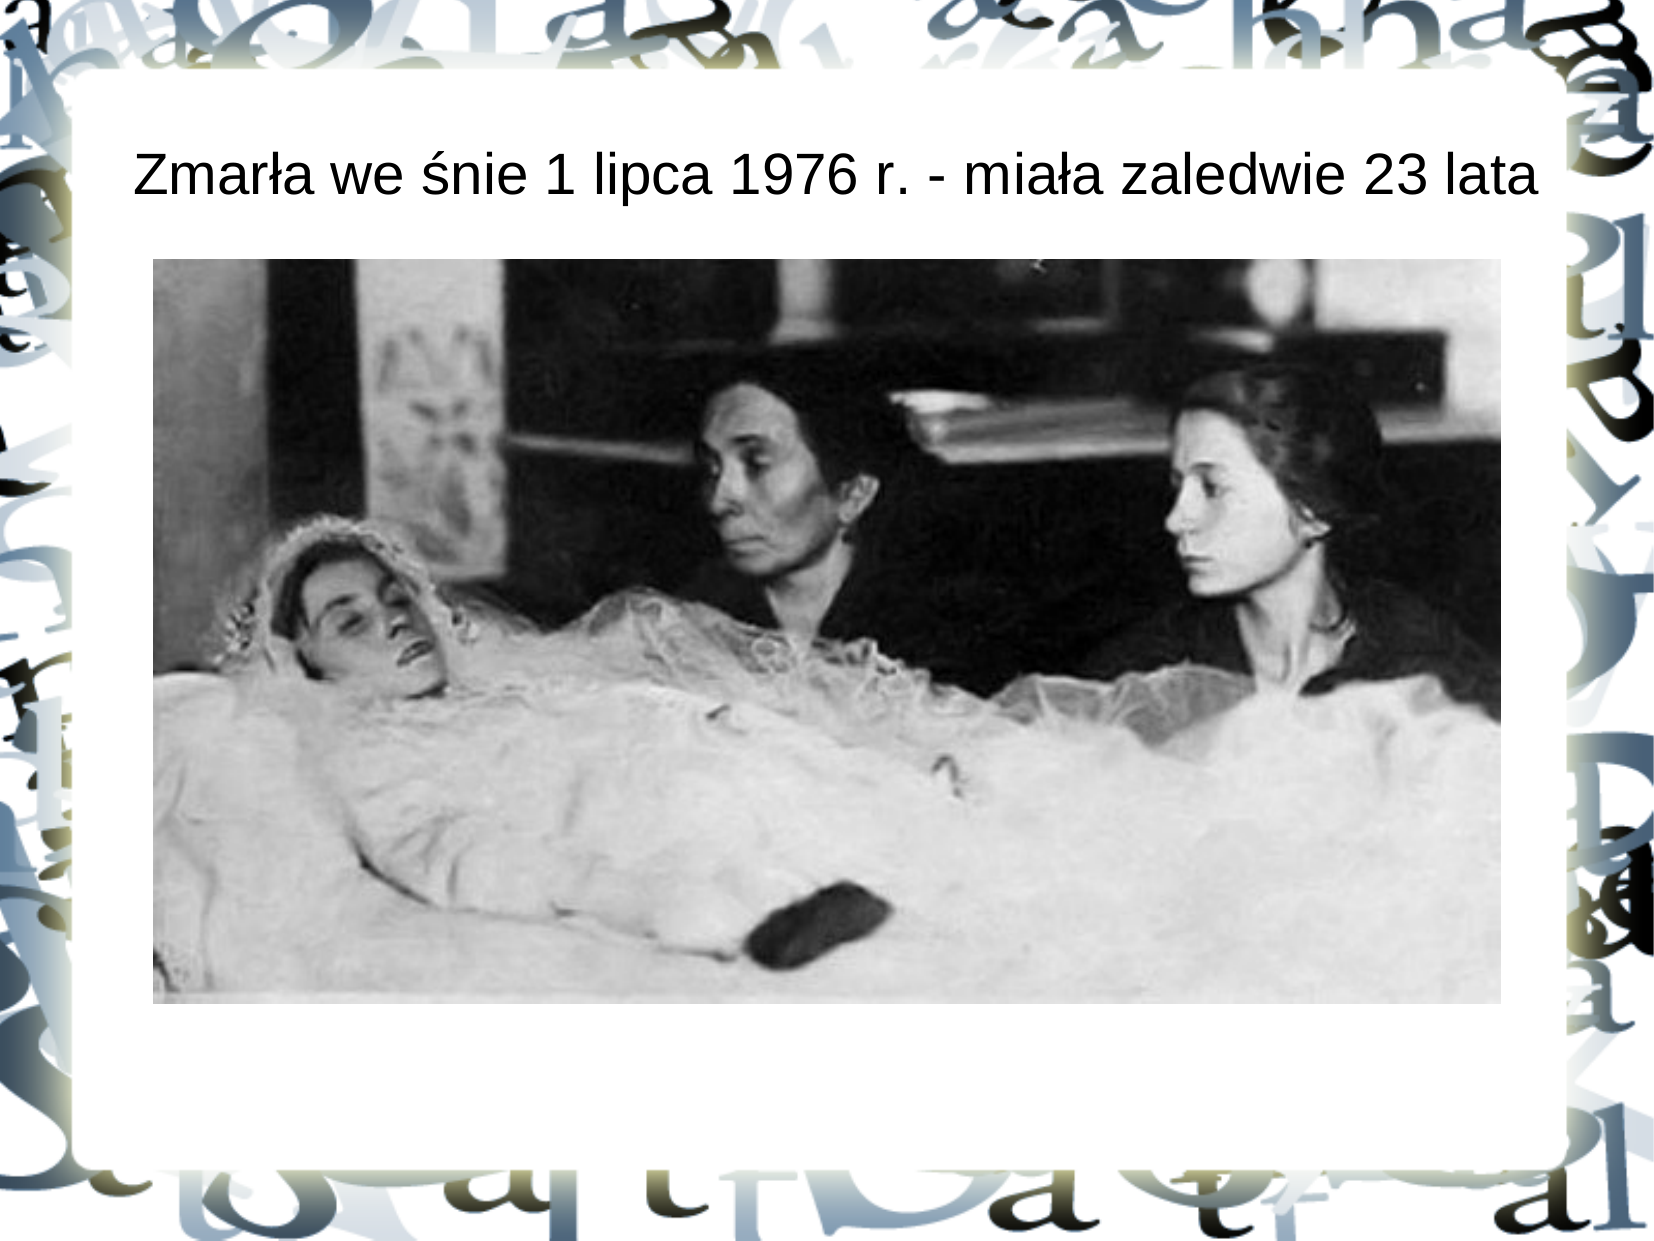

# Zmarła we śnie 1 lipca 1976 r. - miała zaledwie 23 lata